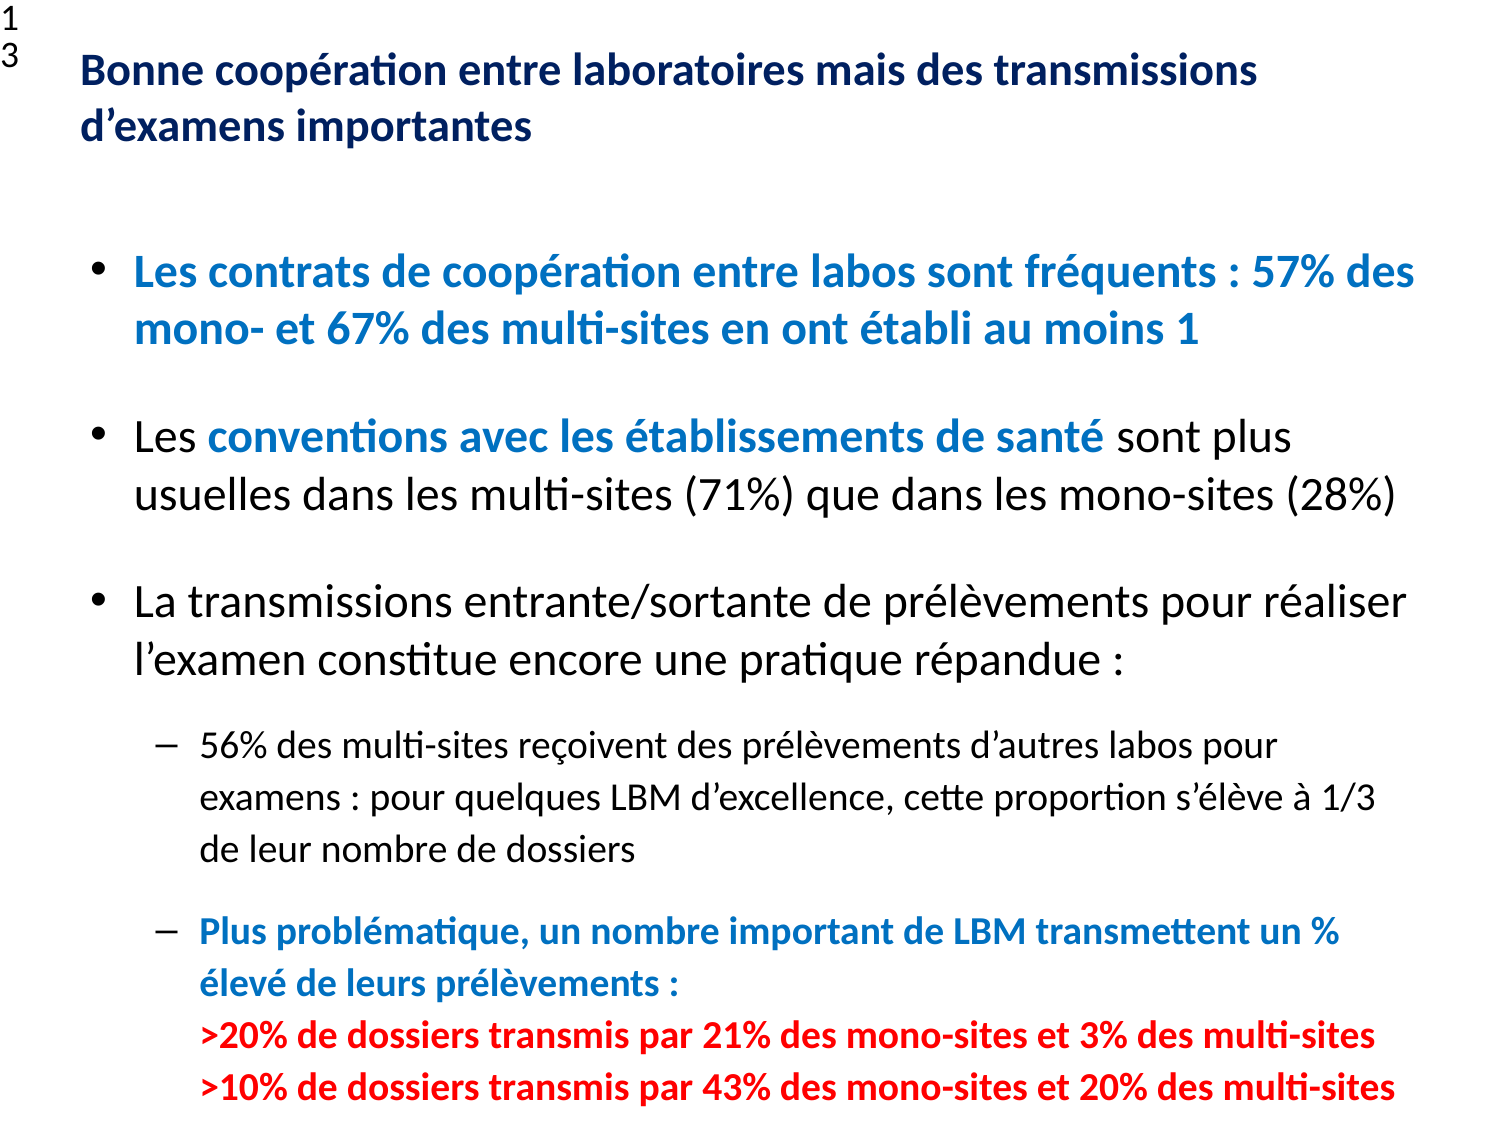

# Bonne coopération entre laboratoires mais des transmissions d’examens importantes
Les contrats de coopération entre labos sont fréquents : 57% des mono- et 67% des multi-sites en ont établi au moins 1
Les conventions avec les établissements de santé sont plus usuelles dans les multi-sites (71%) que dans les mono-sites (28%)
La transmissions entrante/sortante de prélèvements pour réaliser l’examen constitue encore une pratique répandue :
56% des multi-sites reçoivent des prélèvements d’autres labos pour examens : pour quelques LBM d’excellence, cette proportion s’élève à 1/3 de leur nombre de dossiers
Plus problématique, un nombre important de LBM transmettent un % élevé de leurs prélèvements :
>20% de dossiers transmis par 21% des mono-sites et 3% des multi-sites
>10% de dossiers transmis par 43% des mono-sites et 20% des multi-sites